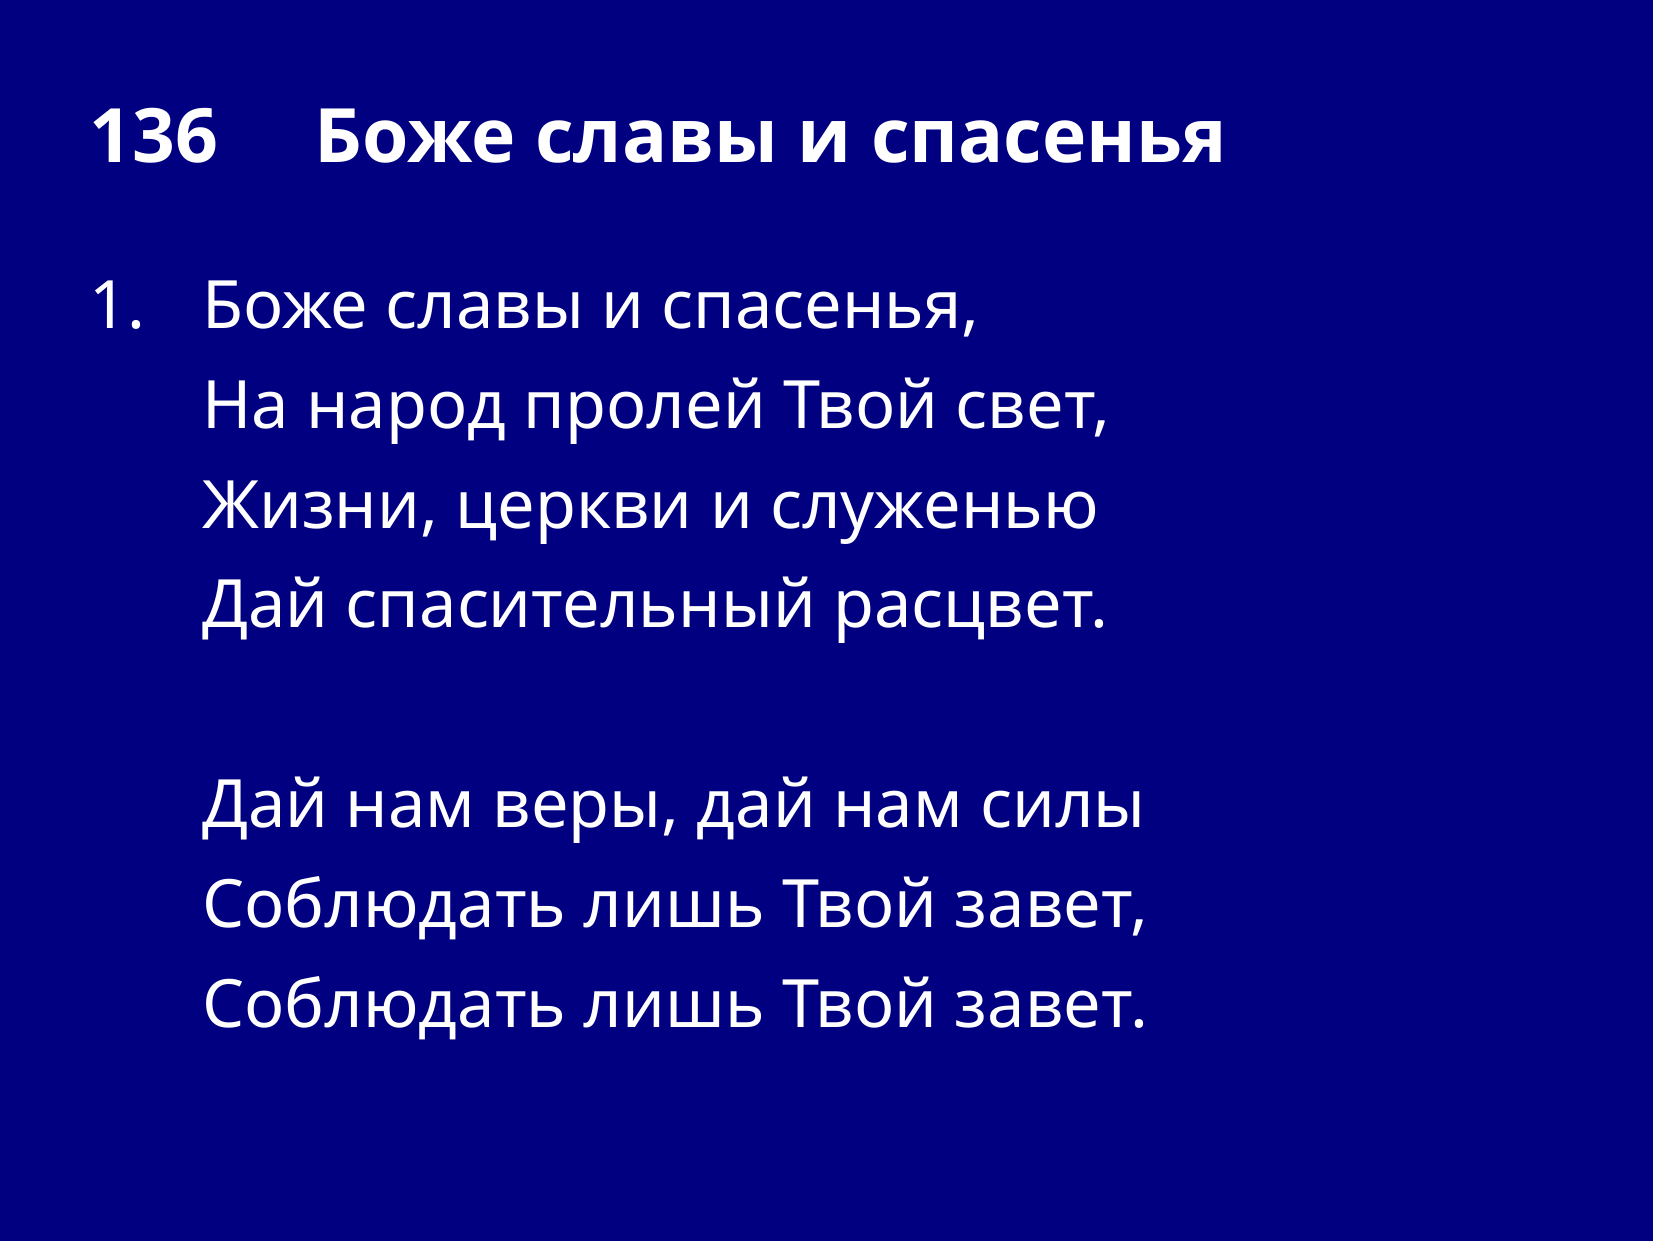

136	Боже славы и спасенья
1.	Боже славы и спасенья,
	На народ пролей Твой свет,
	Жизни, церкви и служенью
	Дай спасительный расцвет.
	Дай нам веры, дай нам силы
	Соблюдать лишь Твой завет,
	Соблюдать лишь Твой завет.